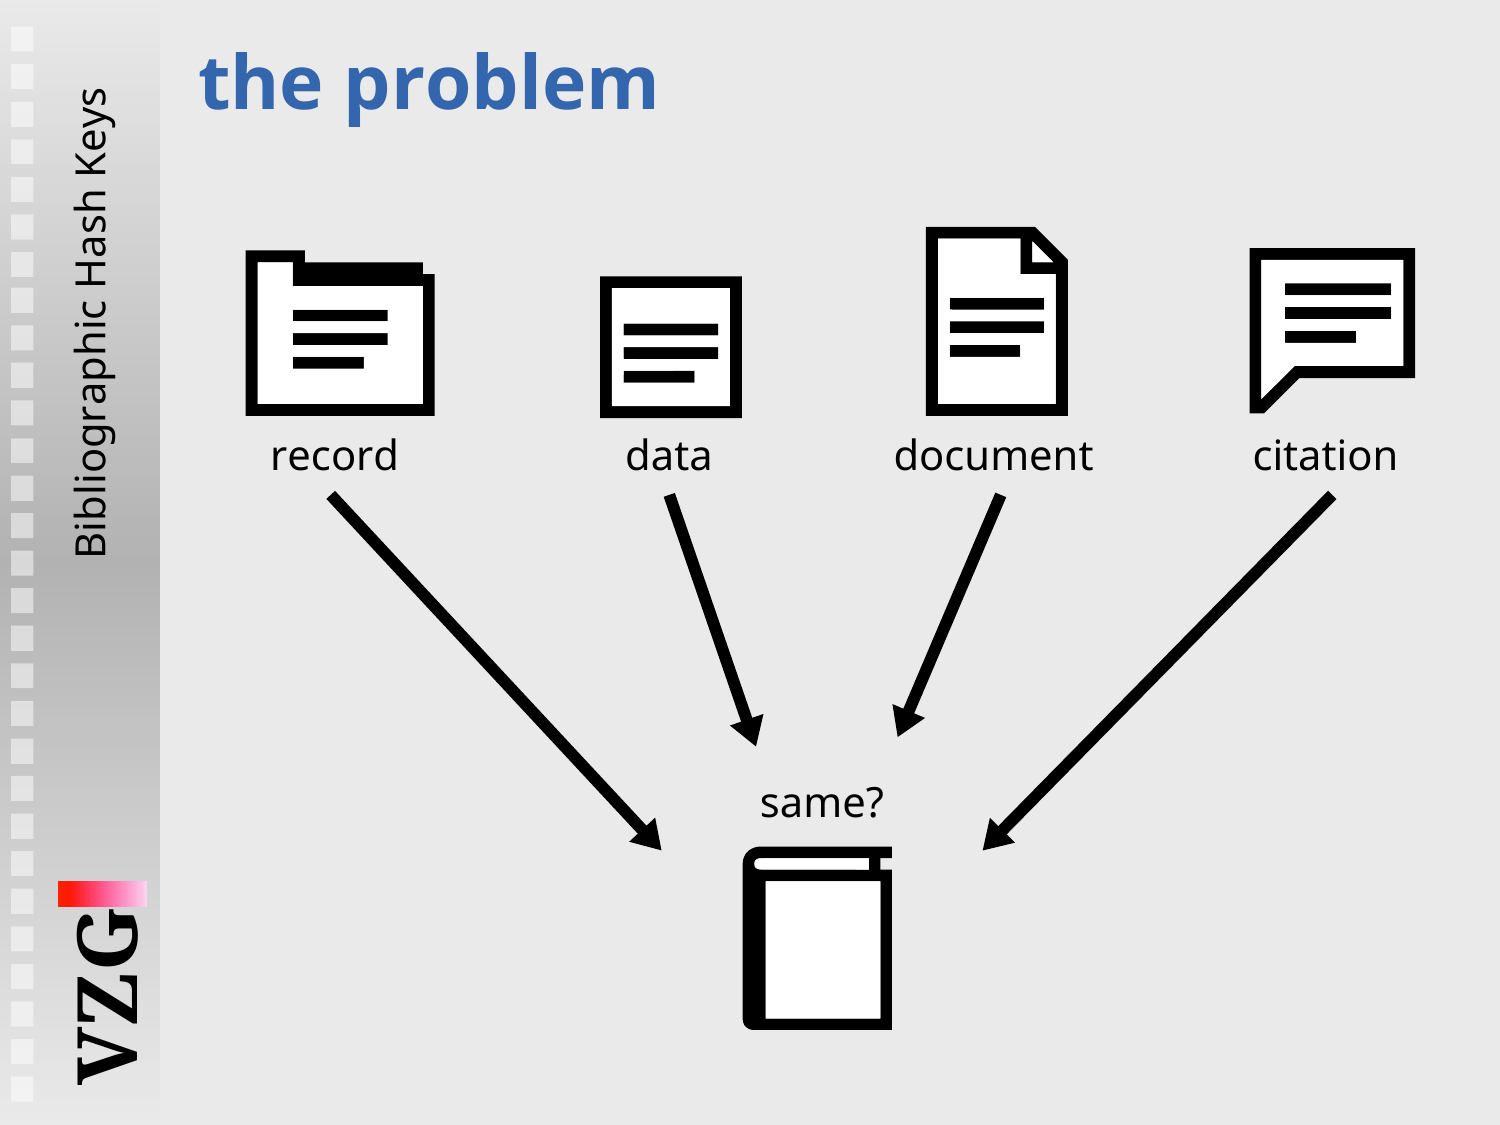

# the problem
record
data
document
citation
same?